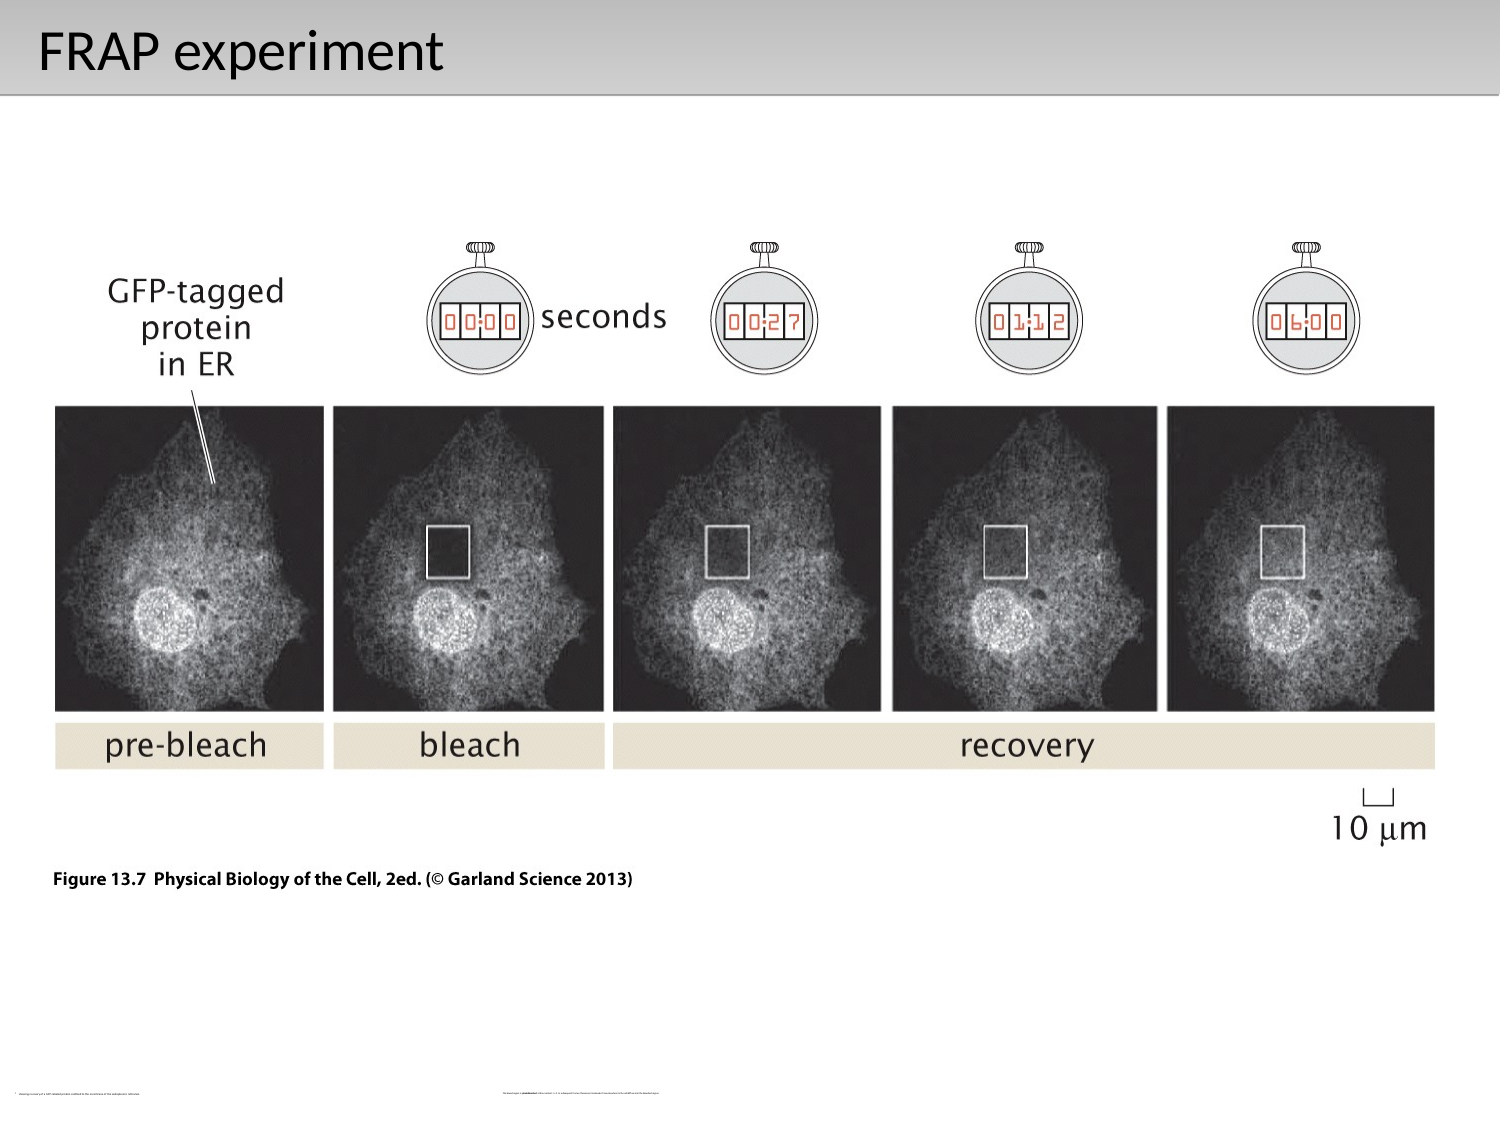

# FRAP experiment
showing recovery of a GFP-labeled protein confined to the membrane of the endoplasmic reticulum
The boxed region is photobleached at time instant, t = 0. In subsequent frames, fluorescent molecules from elsewhere in the cell diffuse into the bleached region.